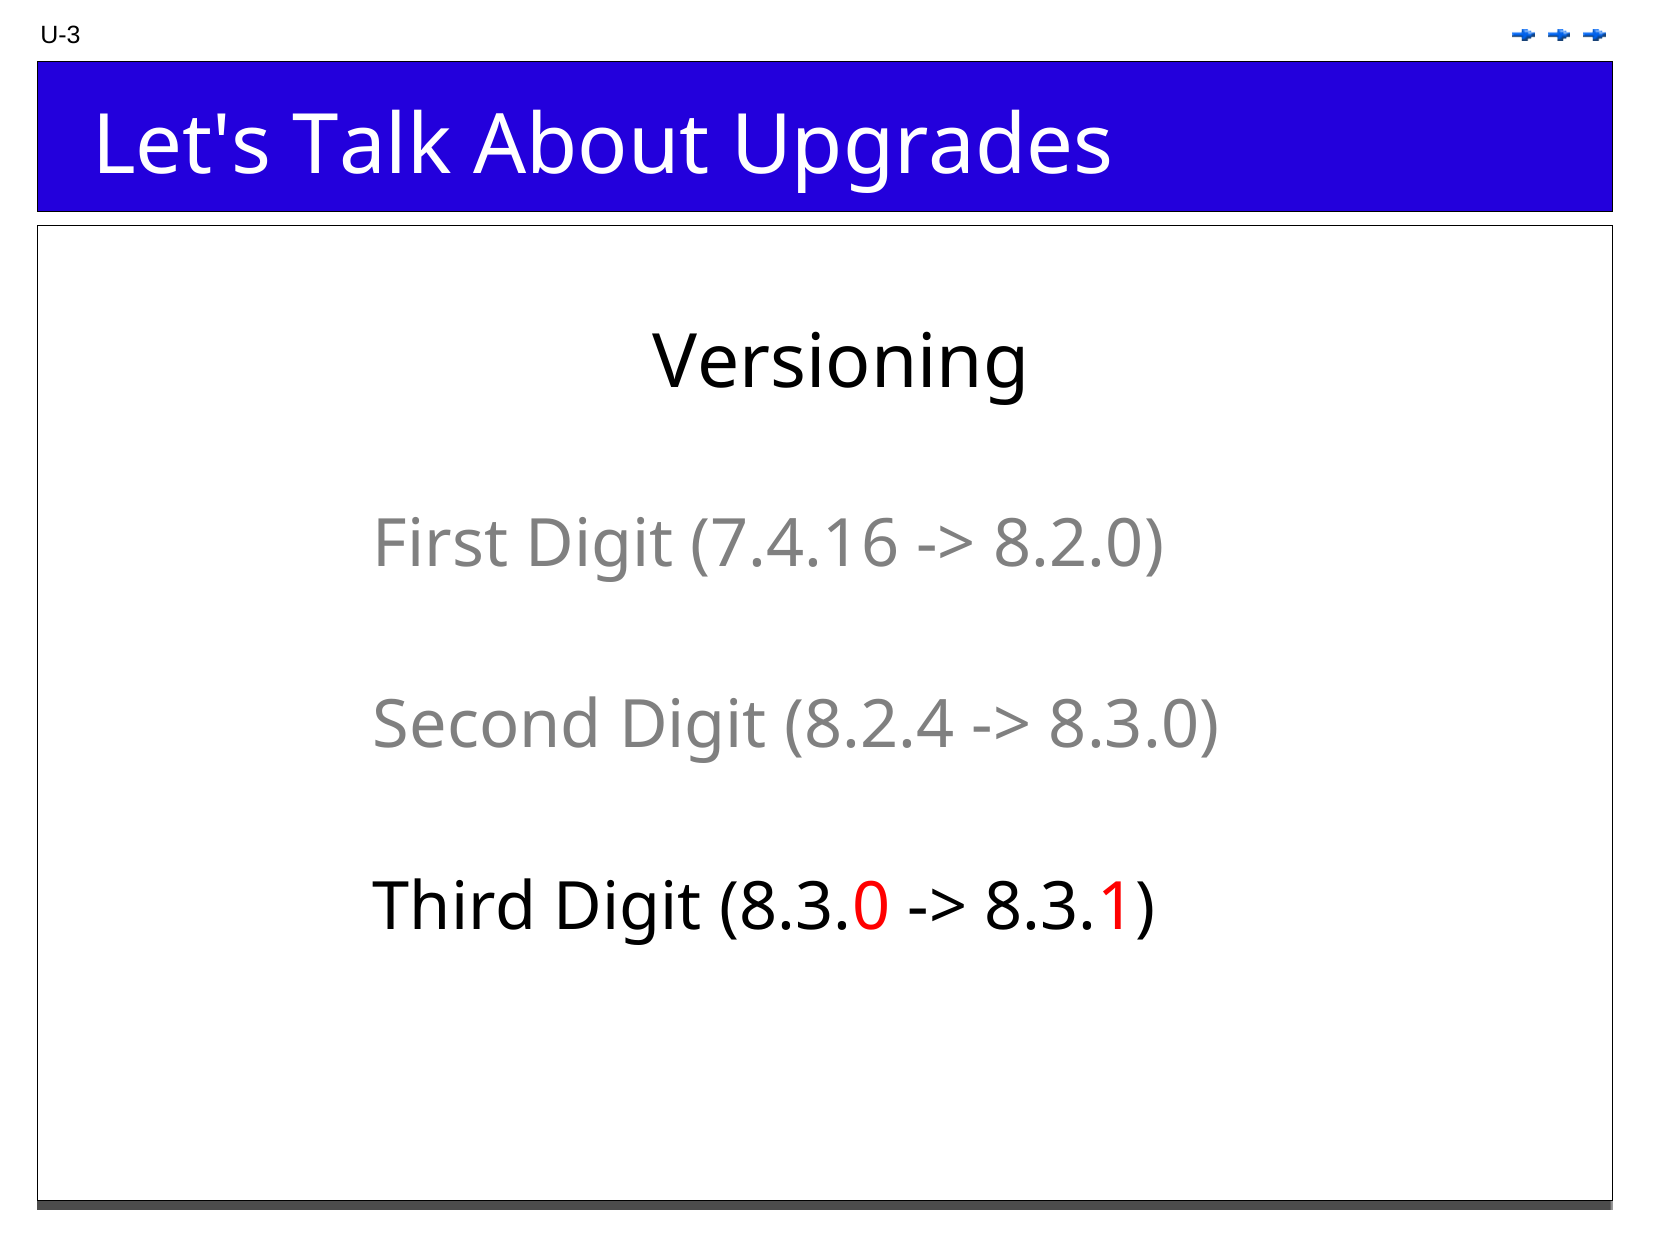

U-3
Let's Talk About Upgrades
Versioning
First Digit (7.4.16 -> 8.2.0)
Second Digit (8.2.4 -> 8.3.0)
Third Digit (8.3.0 -> 8.3.1)